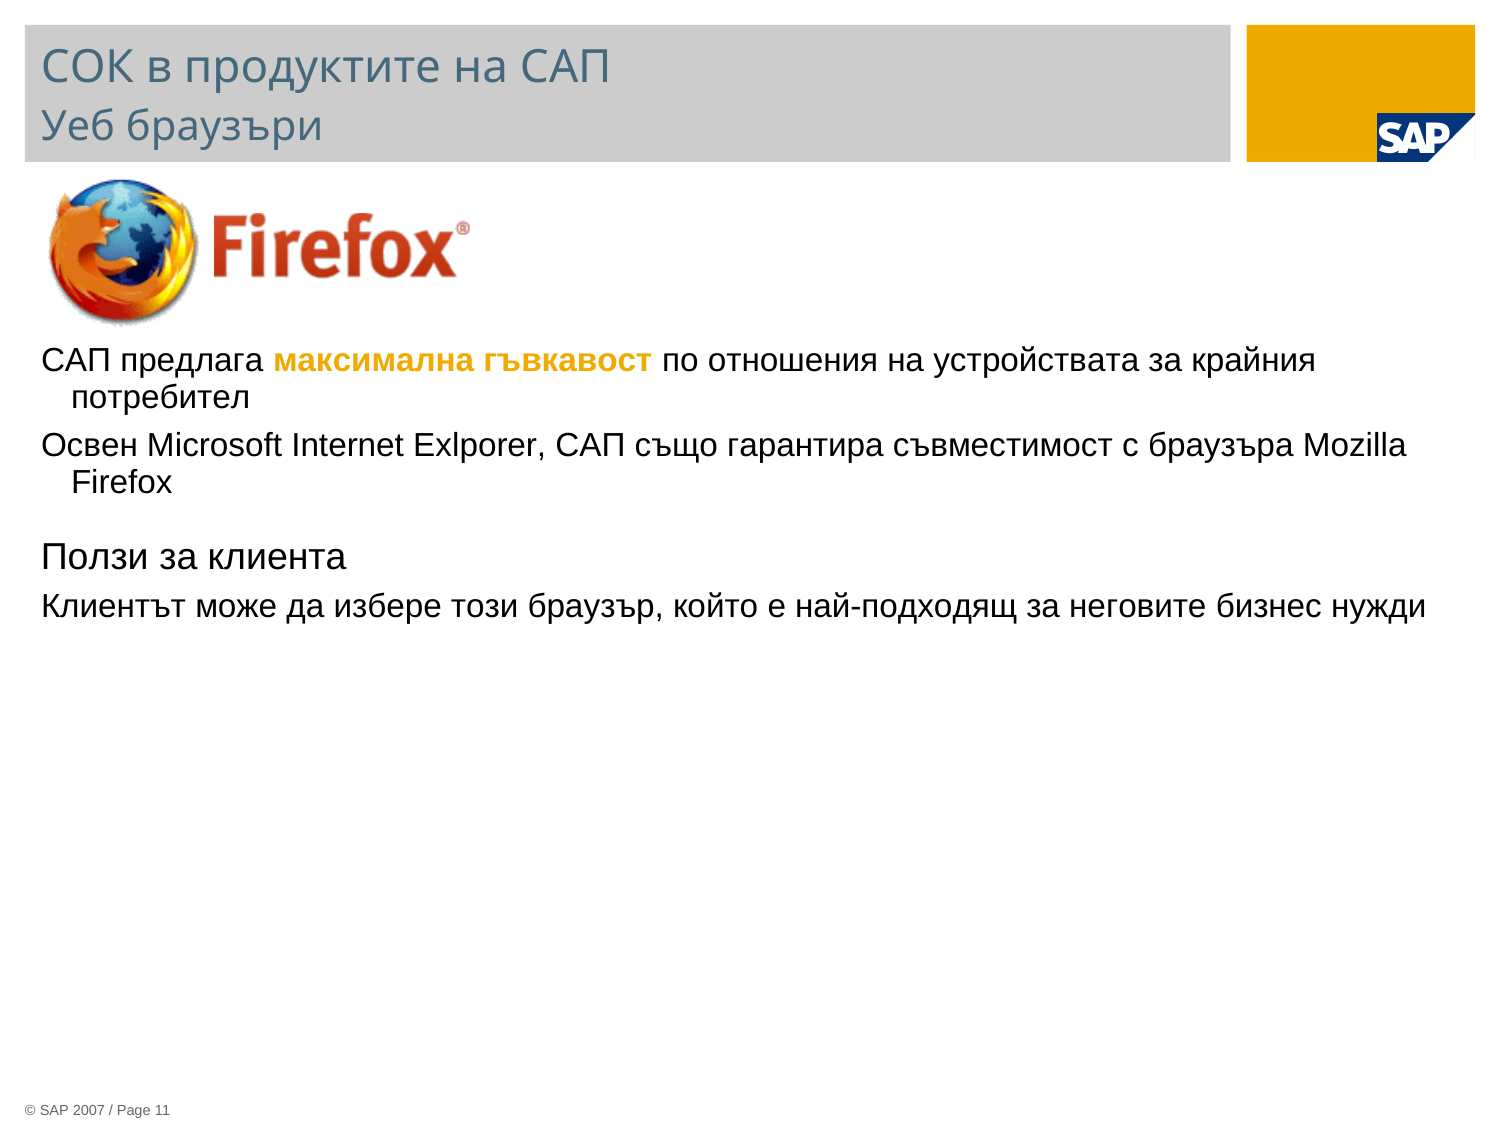

# СОК в продуктите на САП Уеб браузъри
САП предлага максимална гъвкавост по отношения на устройствата за крайния потребител
Освен Microsoft Internet Exlporer, САП също гарантира съвместимост с браузъра Mozilla Firefox
Ползи за клиента
Клиентът може да избере този браузър, който е най-подходящ за неговите бизнес нужди
11